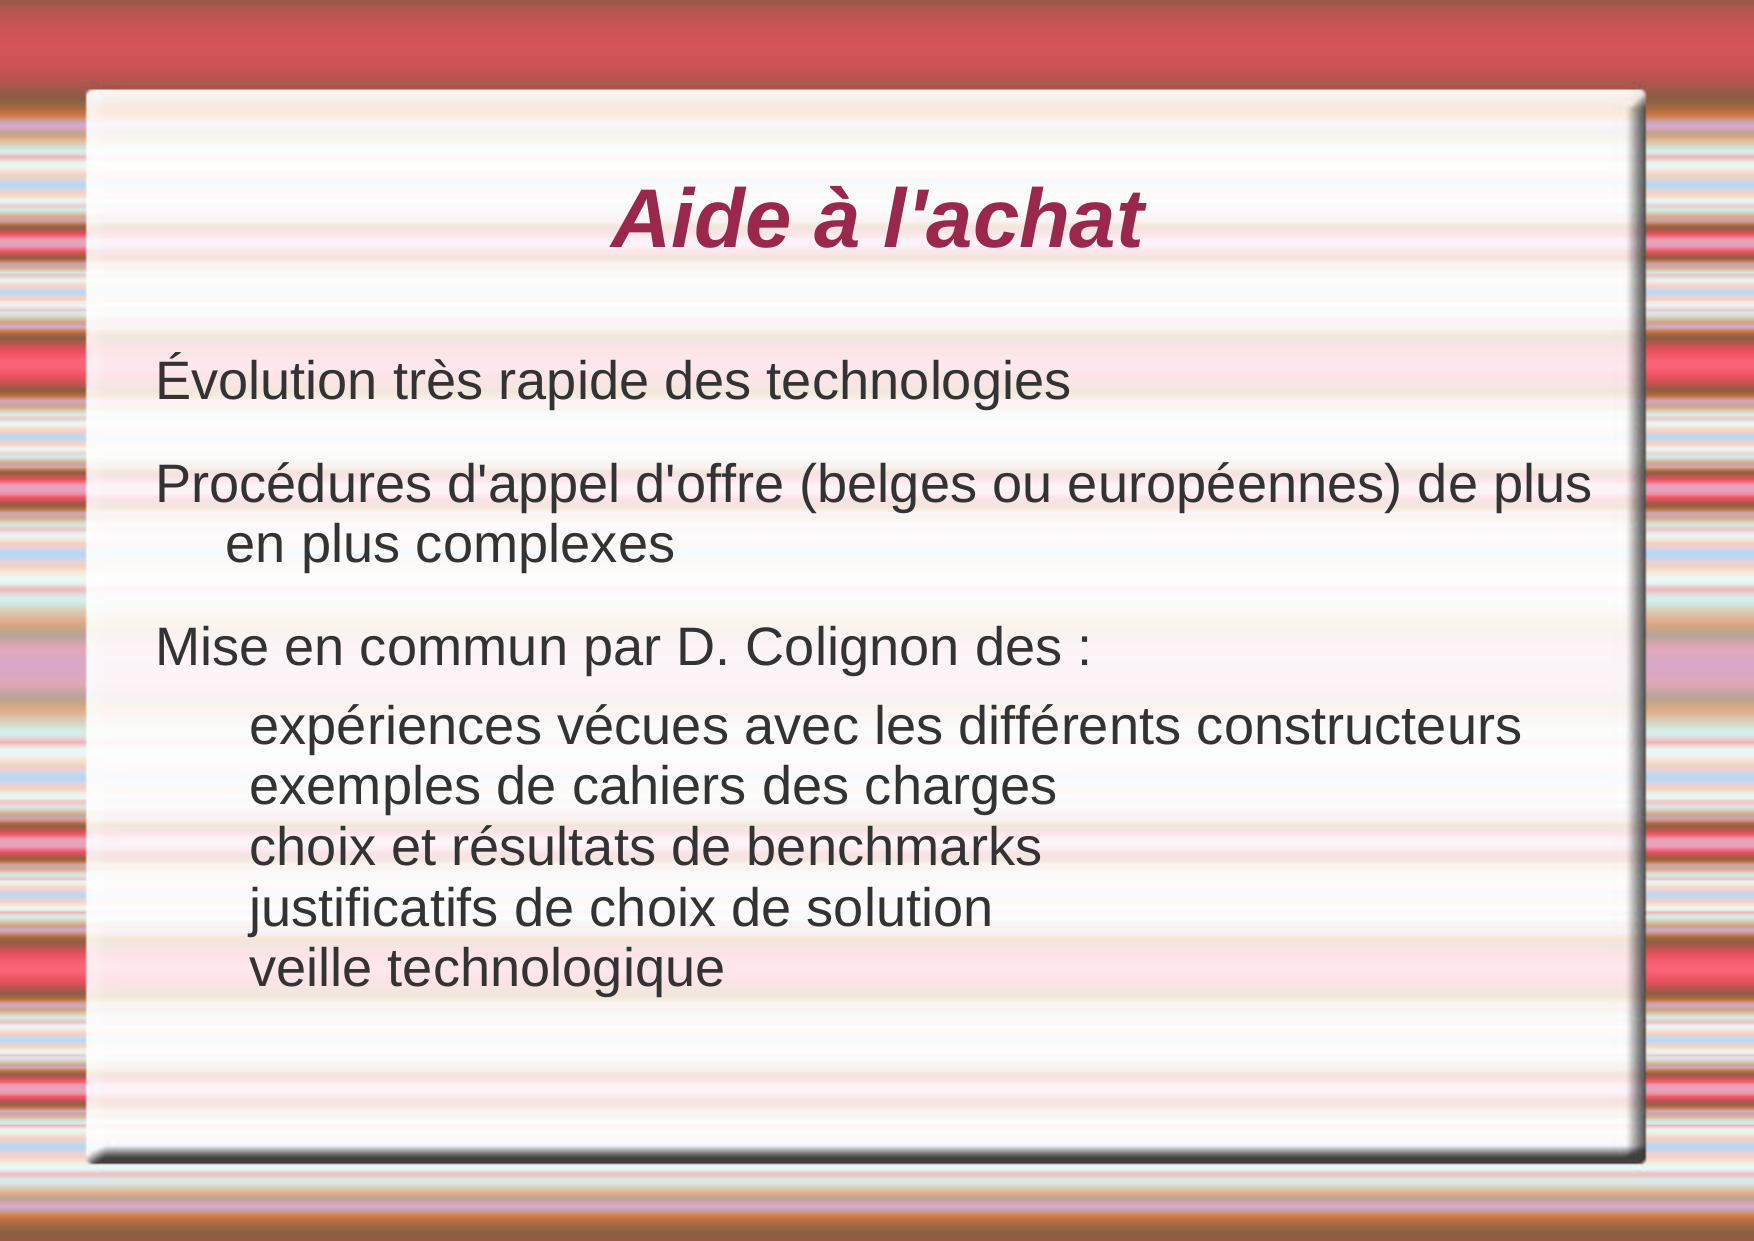

# Aide à l'achat
Évolution très rapide des technologies
Procédures d'appel d'offre (belges ou européennes) de plus en plus complexes
Mise en commun par D. Colignon des :
expériences vécues avec les différents constructeurs
exemples de cahiers des charges
choix et résultats de benchmarks
justificatifs de choix de solution
veille technologique